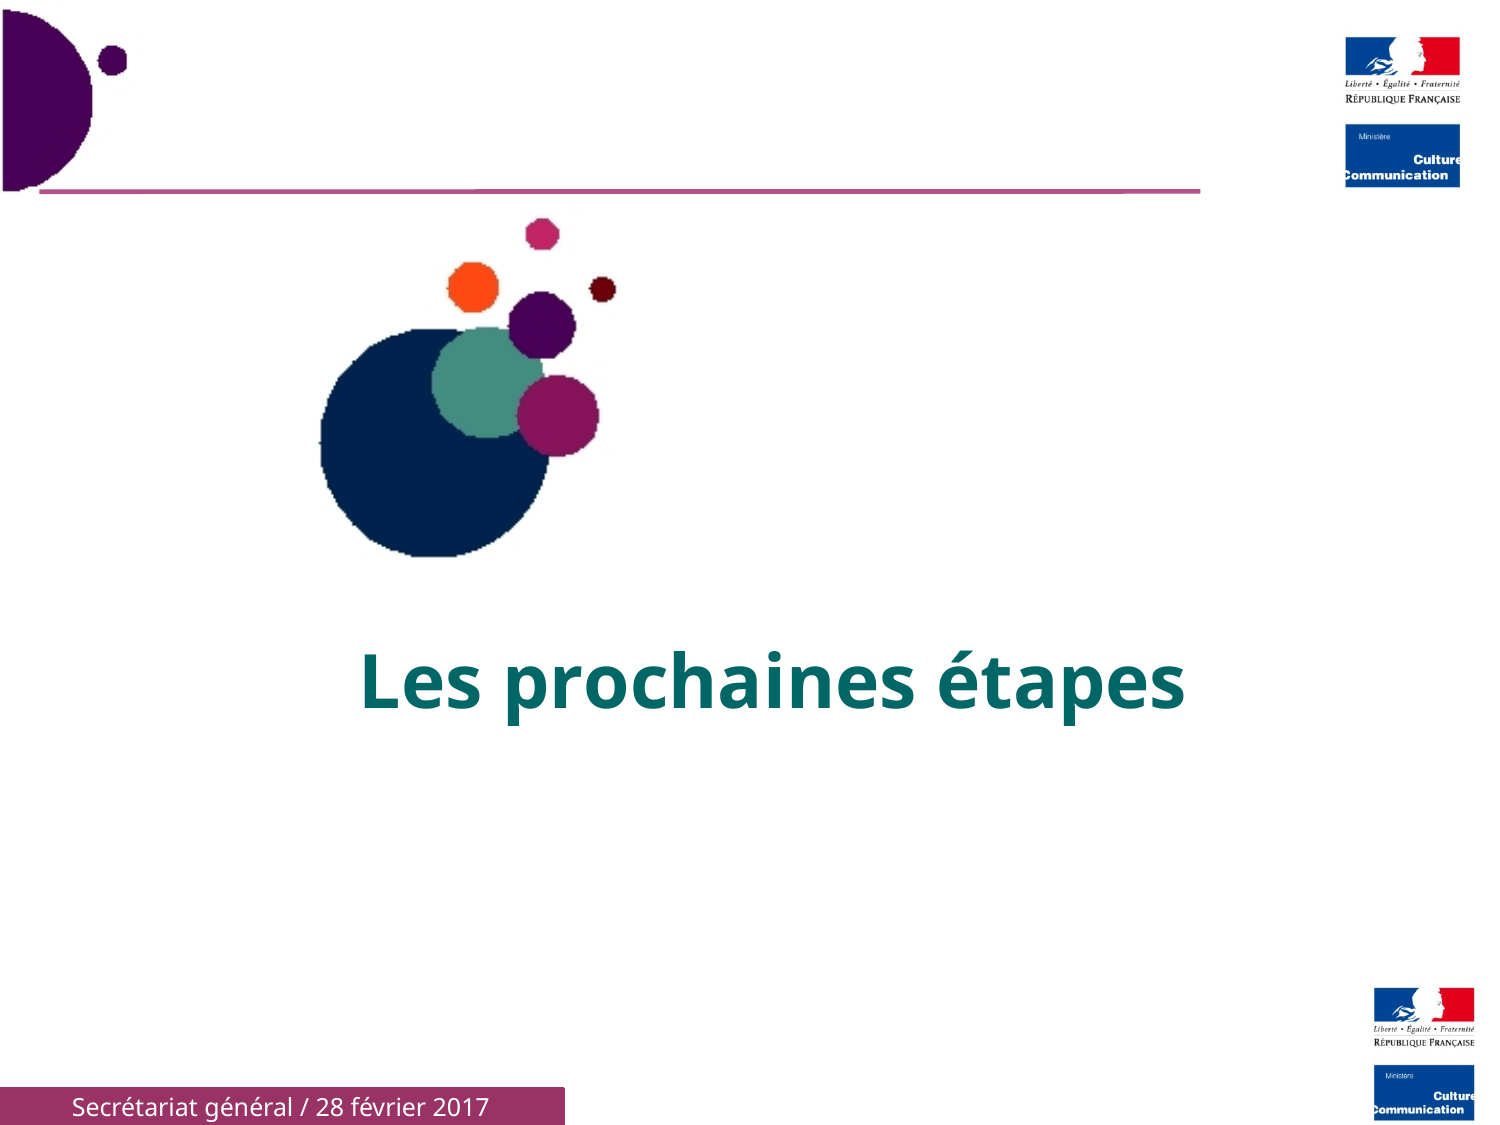

# Les prochaines étapes
Secrétariat général / 28 février 2017